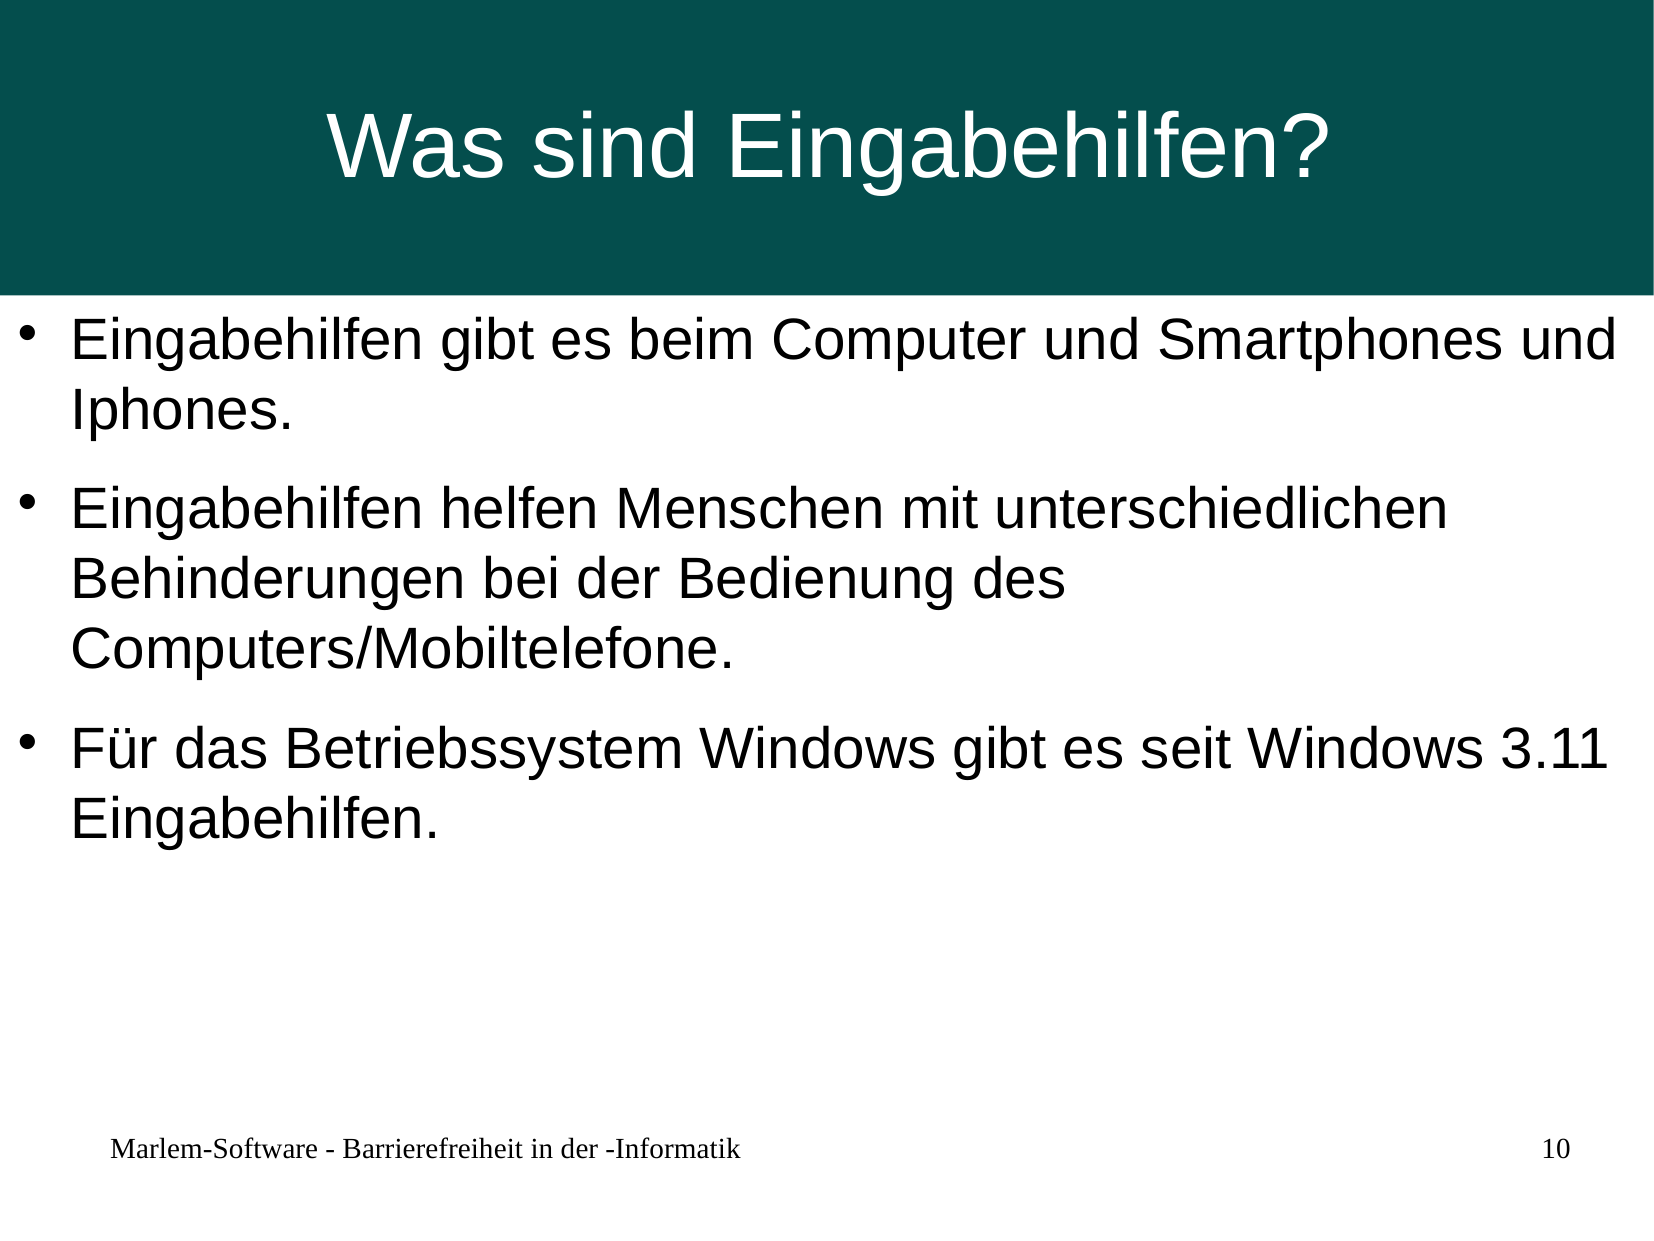

# Was sind Eingabehilfen?
Eingabehilfen gibt es beim Computer und Smartphones und Iphones.
Eingabehilfen helfen Menschen mit unterschiedlichen Behinderungen bei der Bedienung des Computers/Mobiltelefone.
Für das Betriebssystem Windows gibt es seit Windows 3.11 Eingabehilfen.
Marlem-Software - Barrierefreiheit in der -Informatik
10